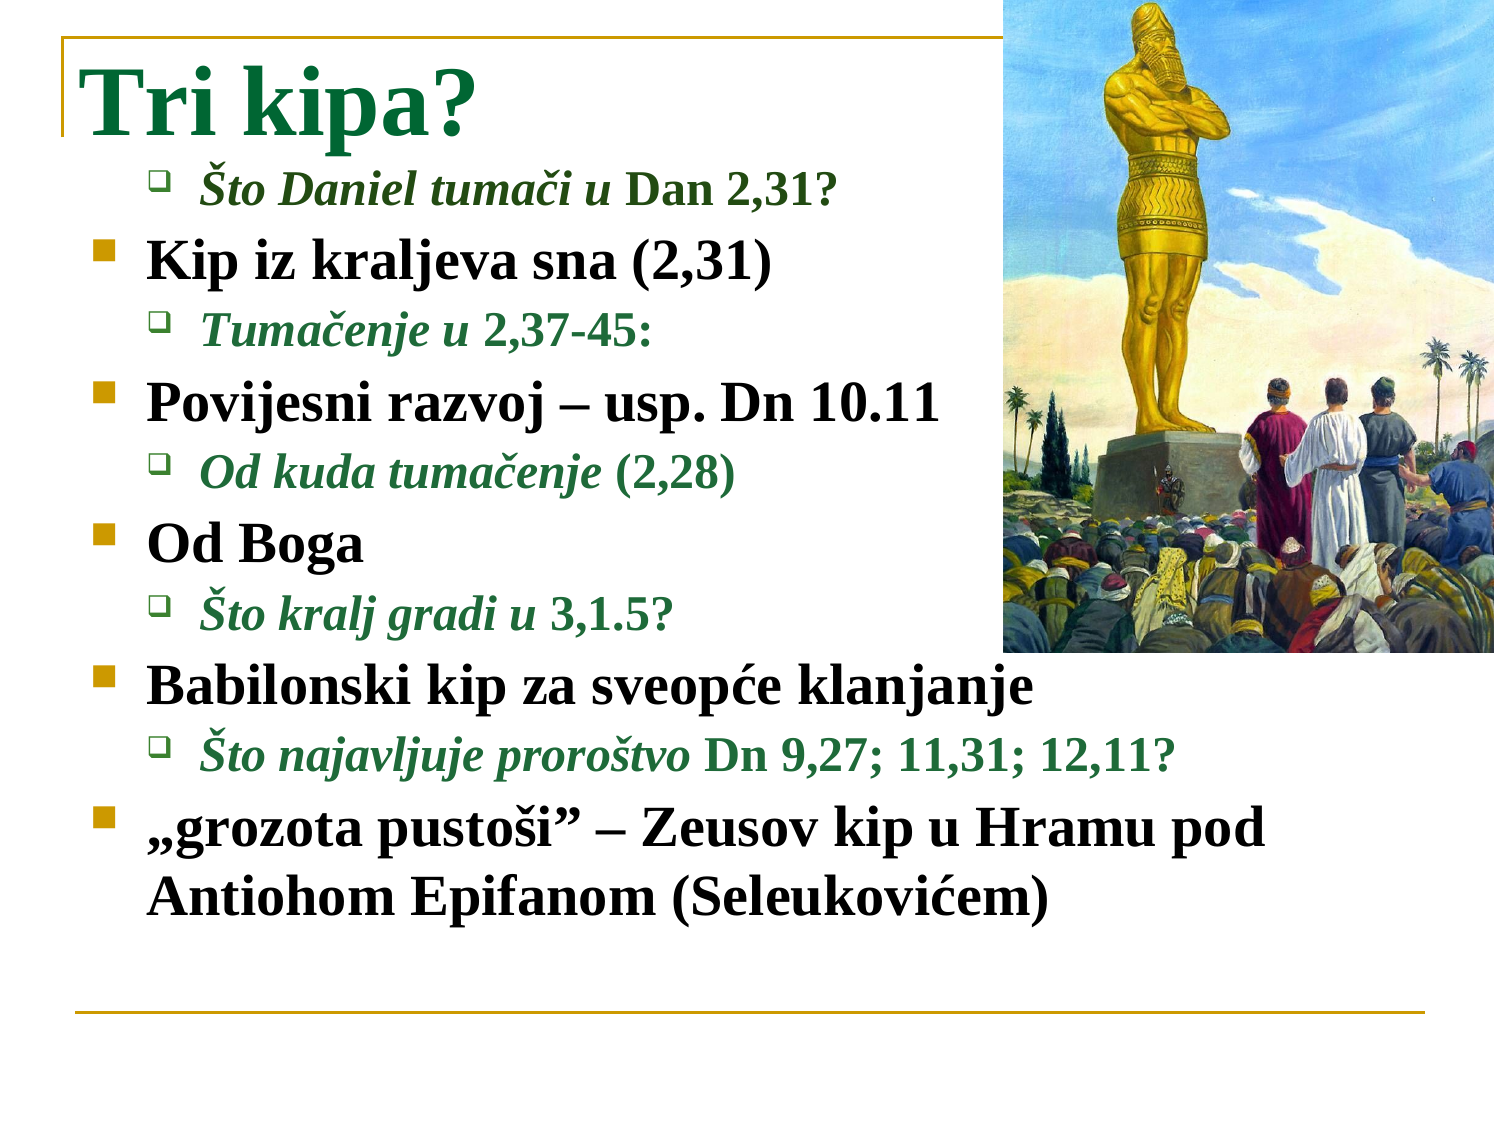

# Tri kipa?
Što Daniel tumači u Dan 2,31?
Kip iz kraljeva sna (2,31)
Tumačenje u 2,37-45:
Povijesni razvoj – usp. Dn 10.11
Od kuda tumačenje (2,28)
Od Boga
Što kralj gradi u 3,1.5?
Babilonski kip za sveopće klanjanje
Što najavljuje proroštvo Dn 9,27; 11,31; 12,11?
„grozota pustoši” – Zeusov kip u Hramu pod Antiohom Epifanom (Seleukovićem)